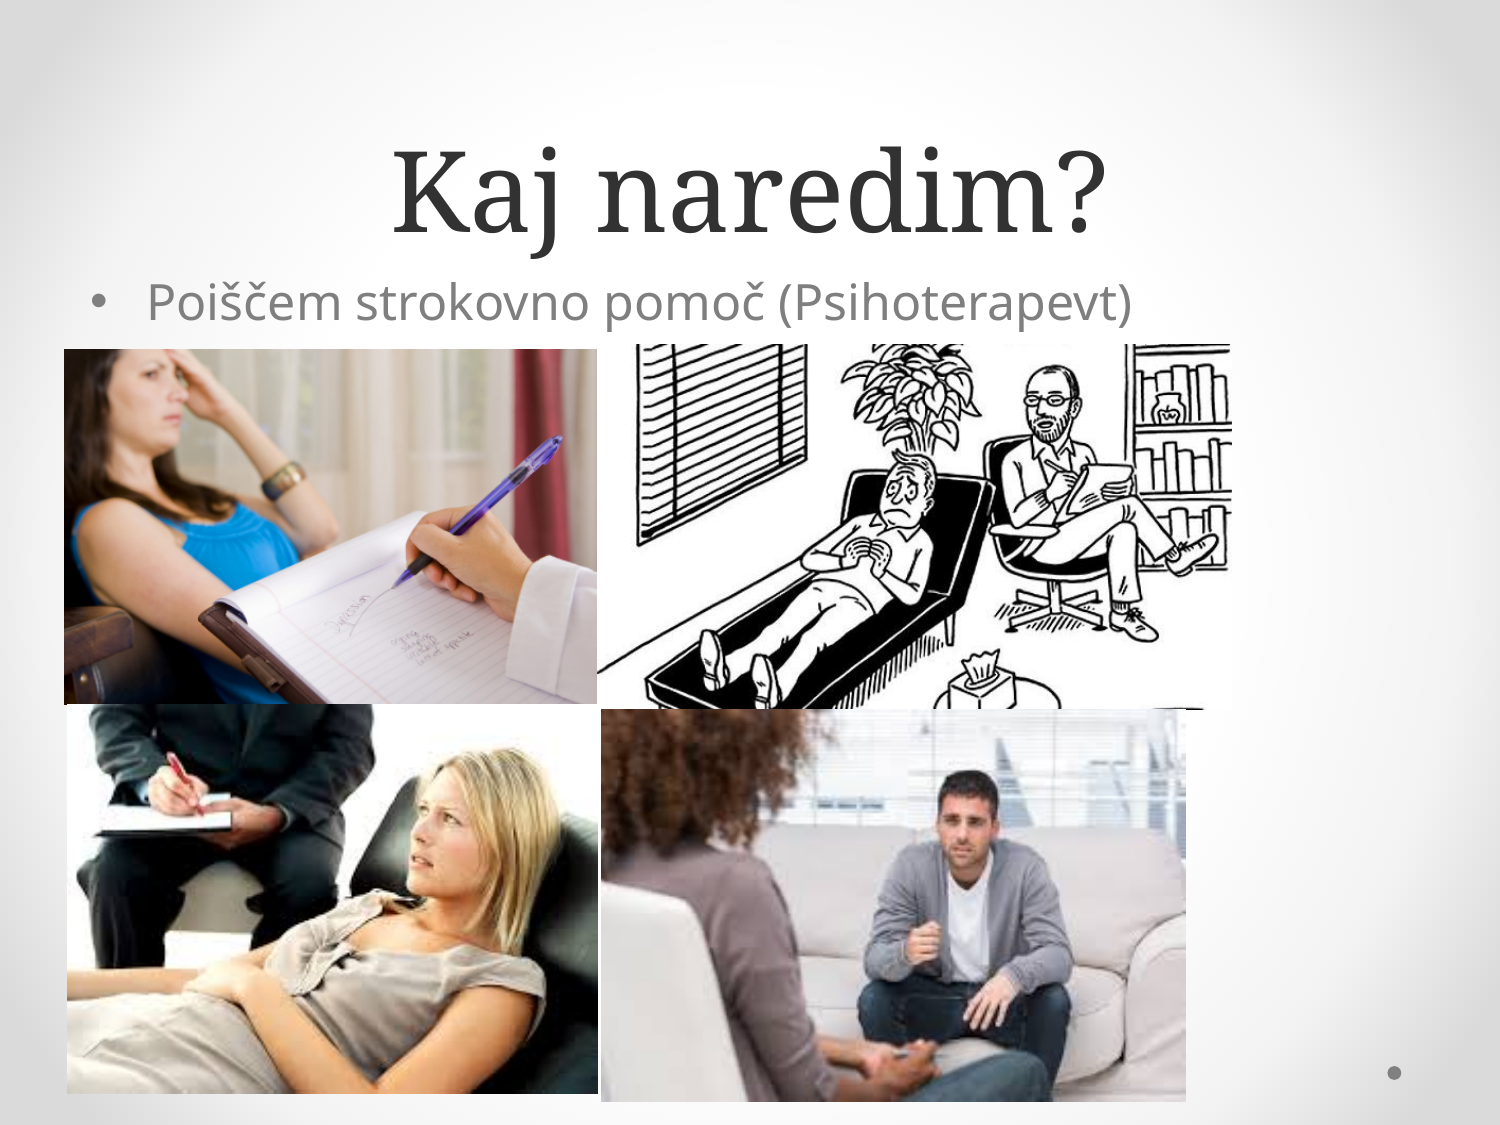

# Kaj naredim?
Poiščem strokovno pomoč (Psihoterapevt)